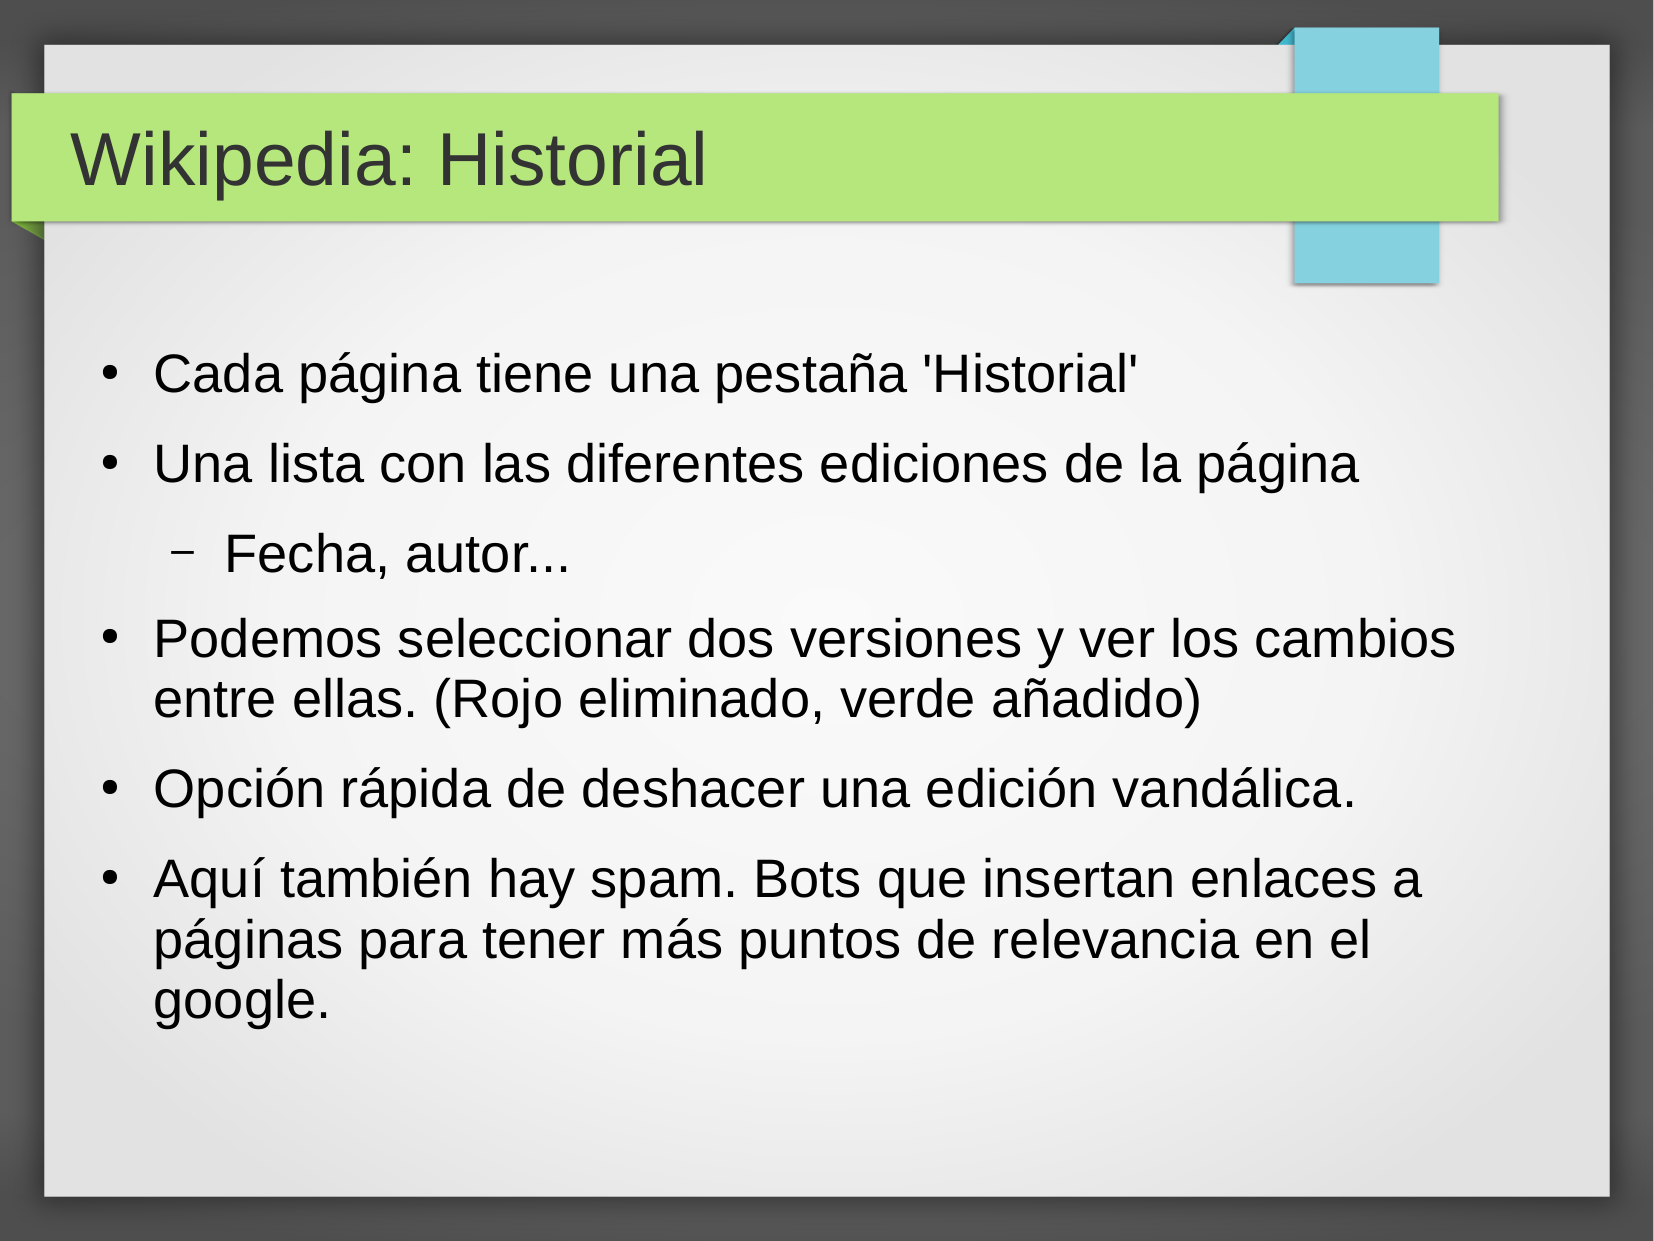

# Wikipedia: Historial
Cada página tiene una pestaña 'Historial'
Una lista con las diferentes ediciones de la página
Fecha, autor...
Podemos seleccionar dos versiones y ver los cambios entre ellas. (Rojo eliminado, verde añadido)
Opción rápida de deshacer una edición vandálica.
Aquí también hay spam. Bots que insertan enlaces a páginas para tener más puntos de relevancia en el google.